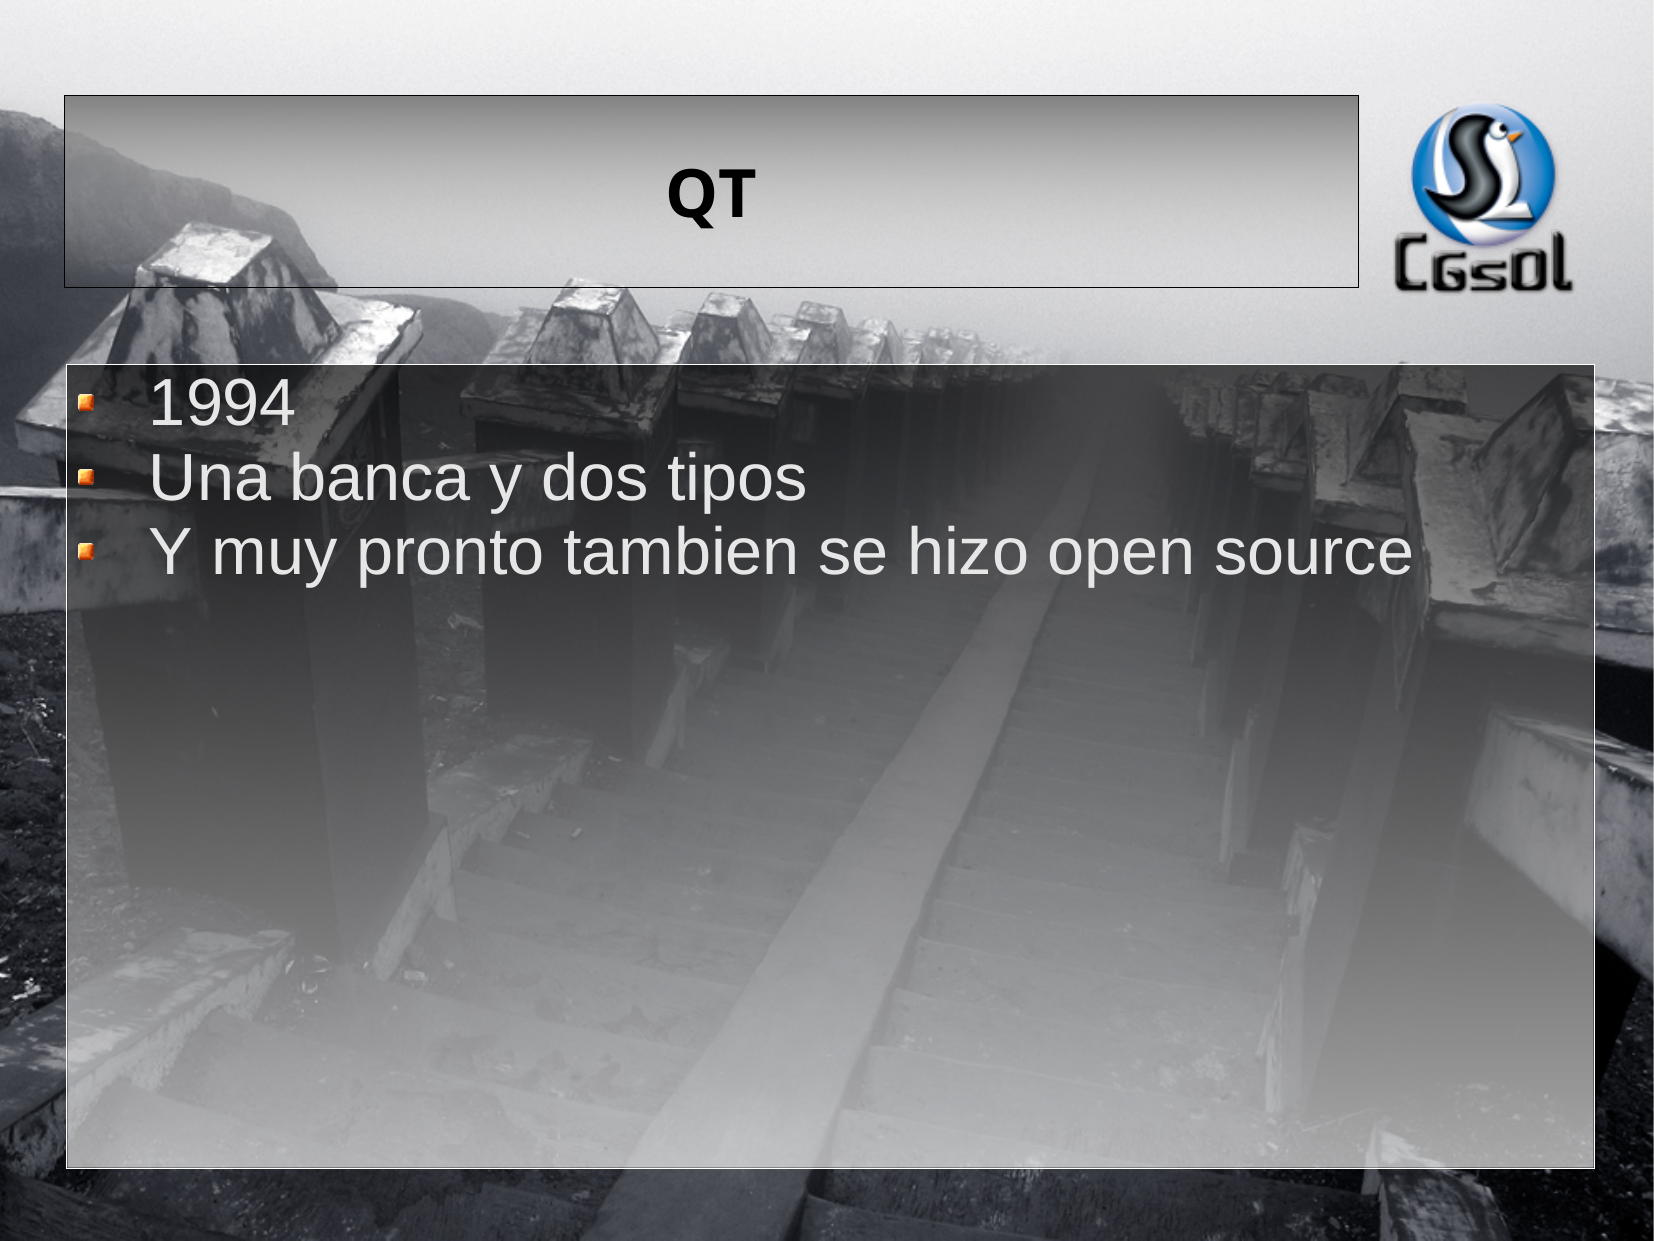

# QT
1994
Una banca y dos tipos
Y muy pronto tambien se hizo open source